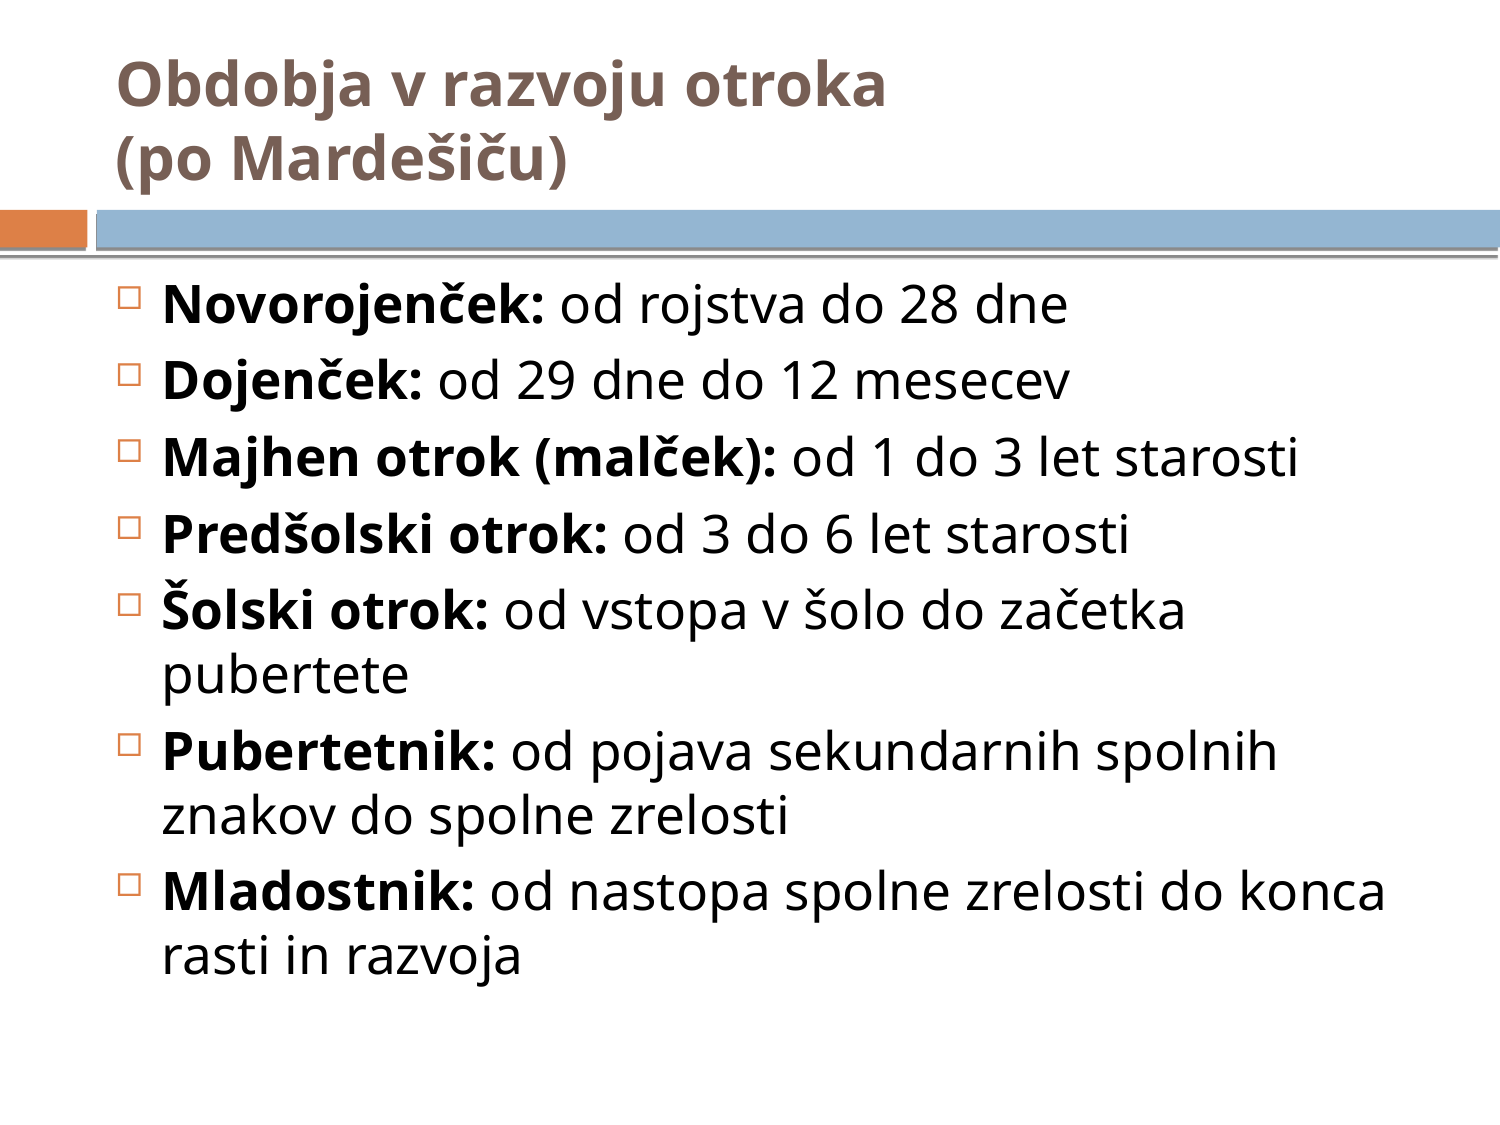

# Obdobja v razvoju otroka (po Mardešiču)
Novorojenček: od rojstva do 28 dne
Dojenček: od 29 dne do 12 mesecev
Majhen otrok (malček): od 1 do 3 let starosti
Predšolski otrok: od 3 do 6 let starosti
Šolski otrok: od vstopa v šolo do začetka pubertete
Pubertetnik: od pojava sekundarnih spolnih znakov do spolne zrelosti
Mladostnik: od nastopa spolne zrelosti do konca rasti in razvoja